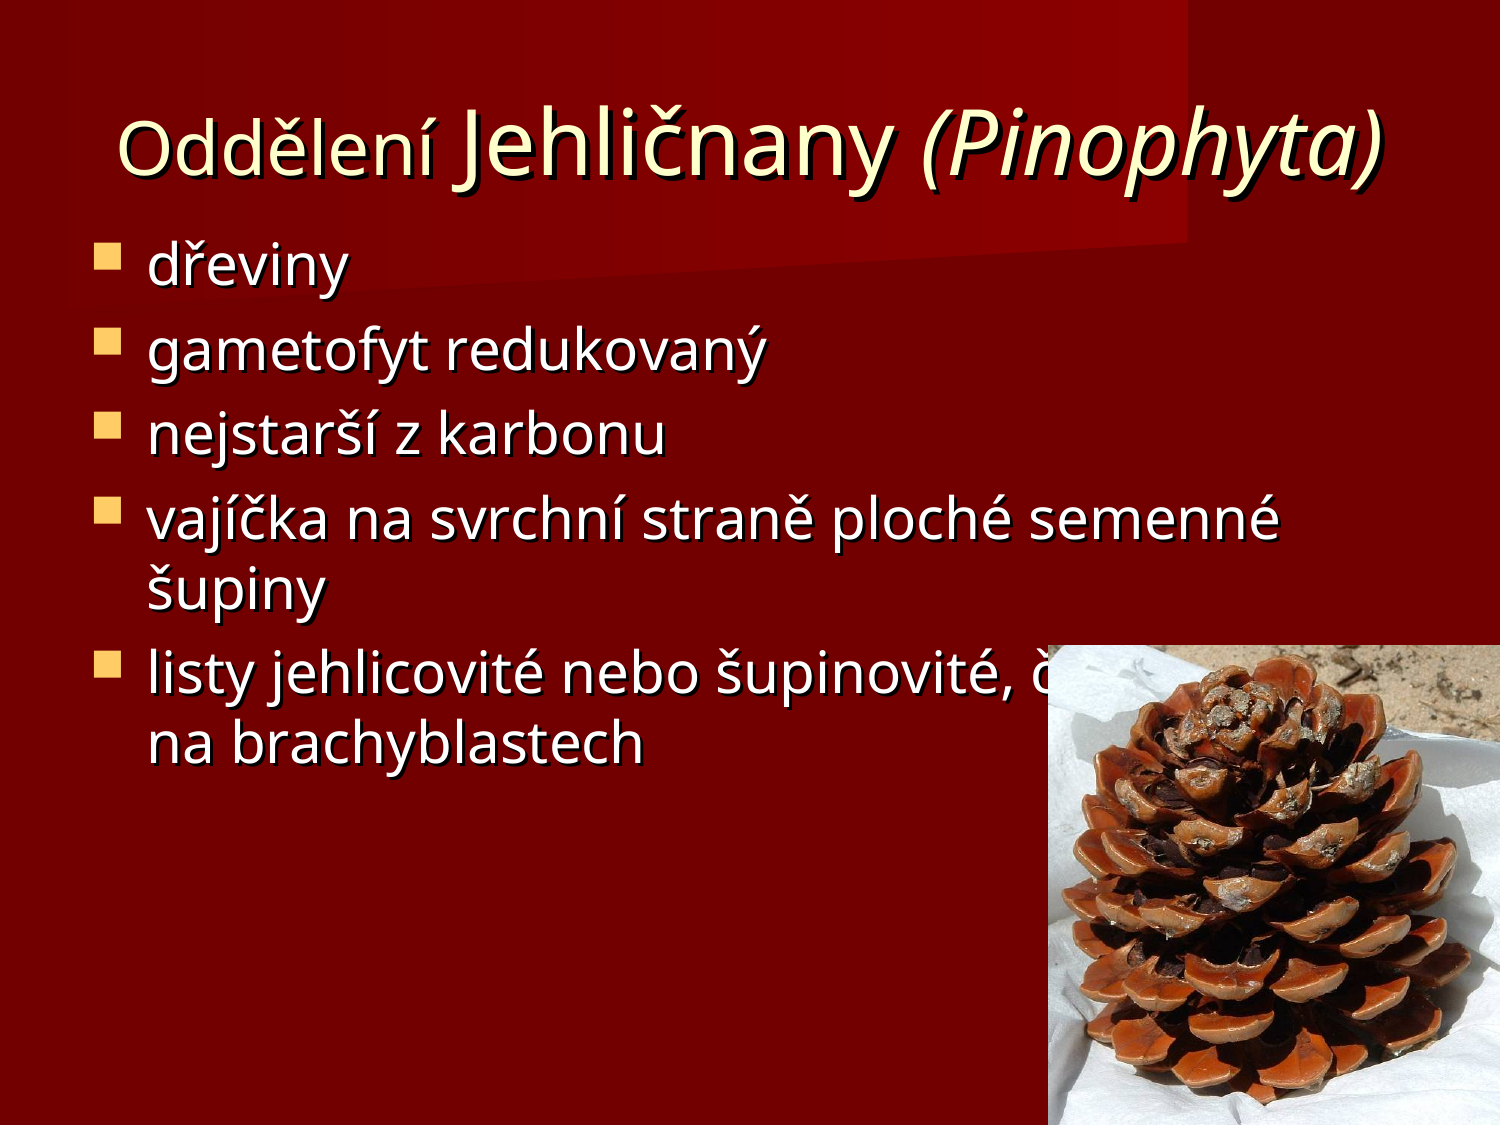

# Oddělení Jehličnany (Pinophyta)
dřeviny
gametofyt redukovaný
nejstarší z karbonu
vajíčka na svrchní straně ploché semenné šupiny
listy jehlicovité nebo šupinovité, často
na brachyblastech